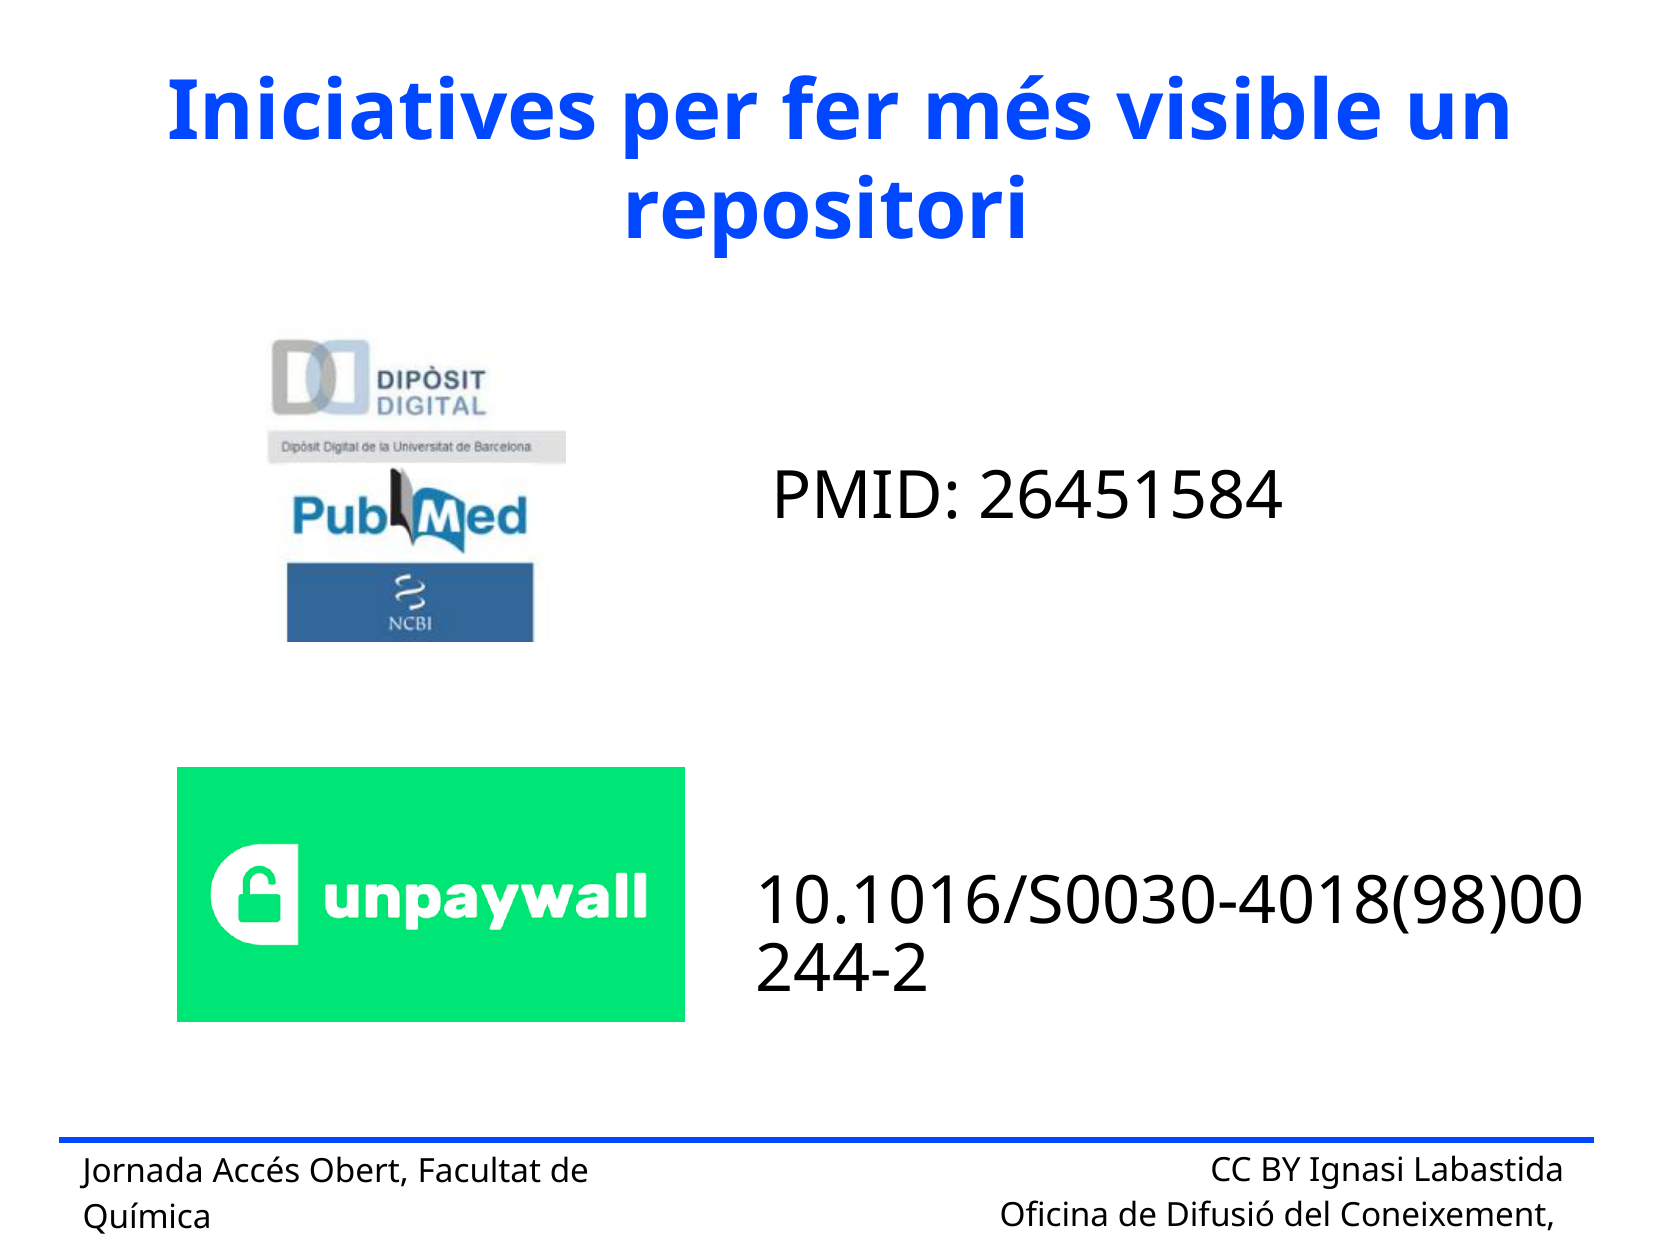

# Iniciatives per fer més visible un repositori
PMID: 26451584
10.1016/S0030-4018(98)00244-2